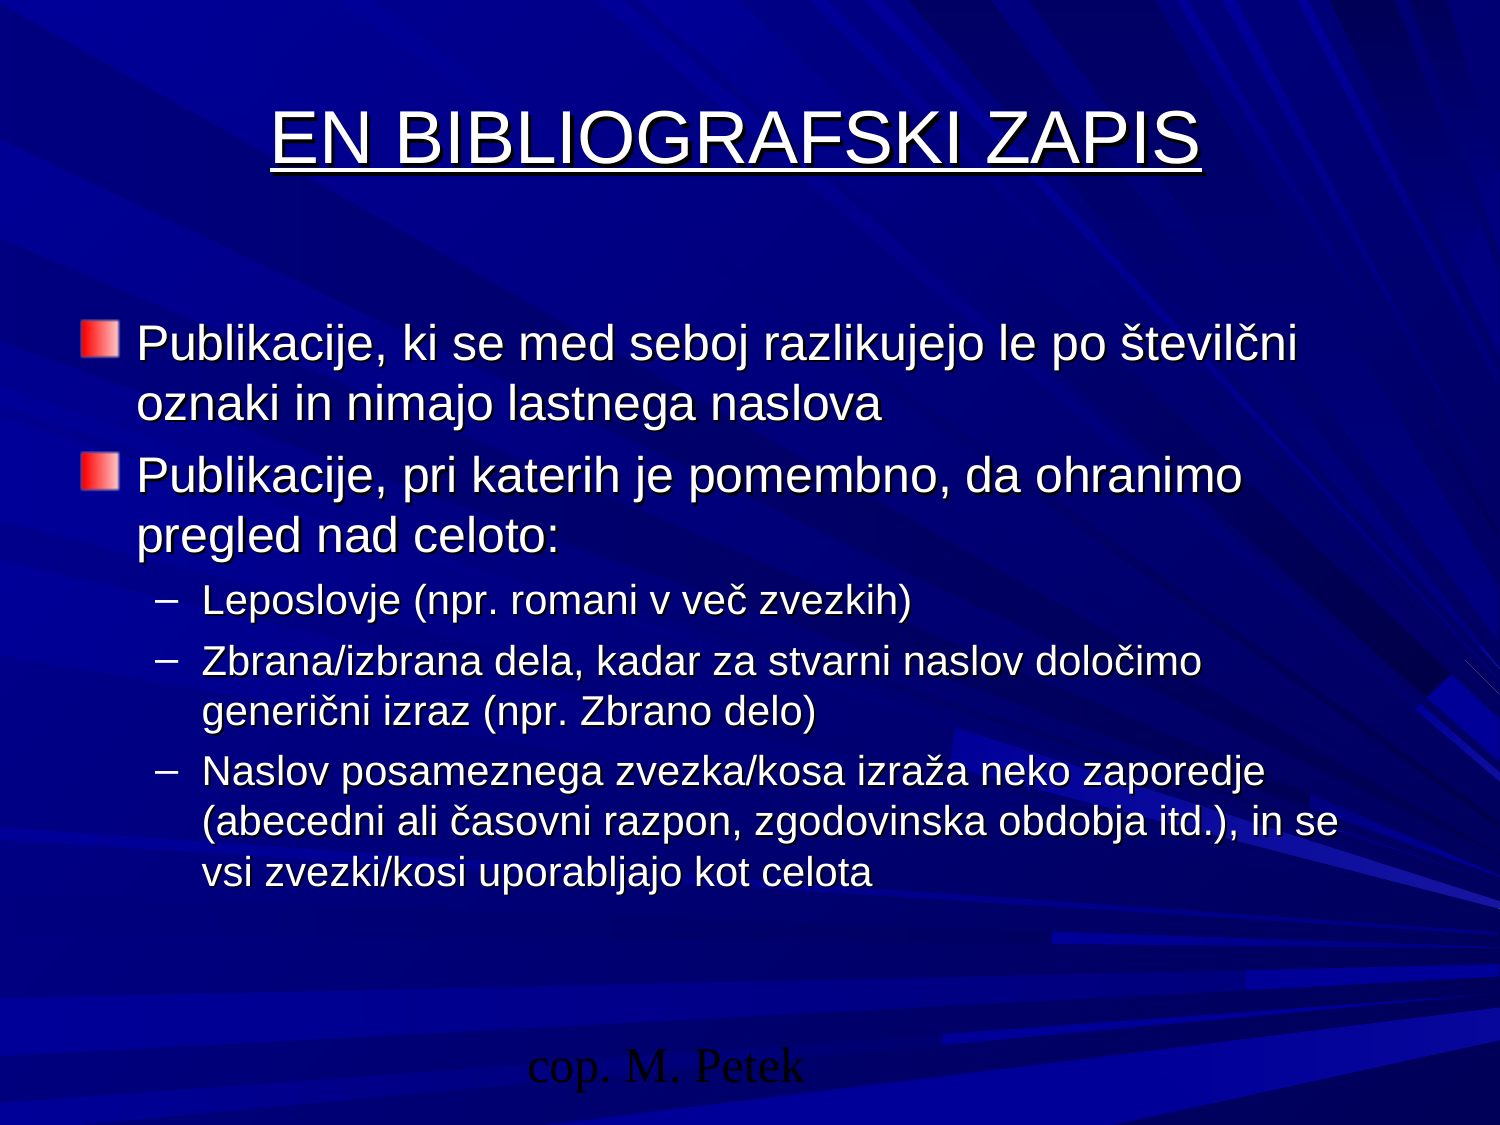

# EN BIBLIOGRAFSKI ZAPIS
Publikacije, ki se med seboj razlikujejo le po številčni oznaki in nimajo lastnega naslova
Publikacije, pri katerih je pomembno, da ohranimo pregled nad celoto:
Leposlovje (npr. romani v več zvezkih)
Zbrana/izbrana dela, kadar za stvarni naslov določimo generični izraz (npr. Zbrano delo)
Naslov posameznega zvezka/kosa izraža neko zaporedje (abecedni ali časovni razpon, zgodovinska obdobja itd.), in se vsi zvezki/kosi uporabljajo kot celota
cop. M. Petek